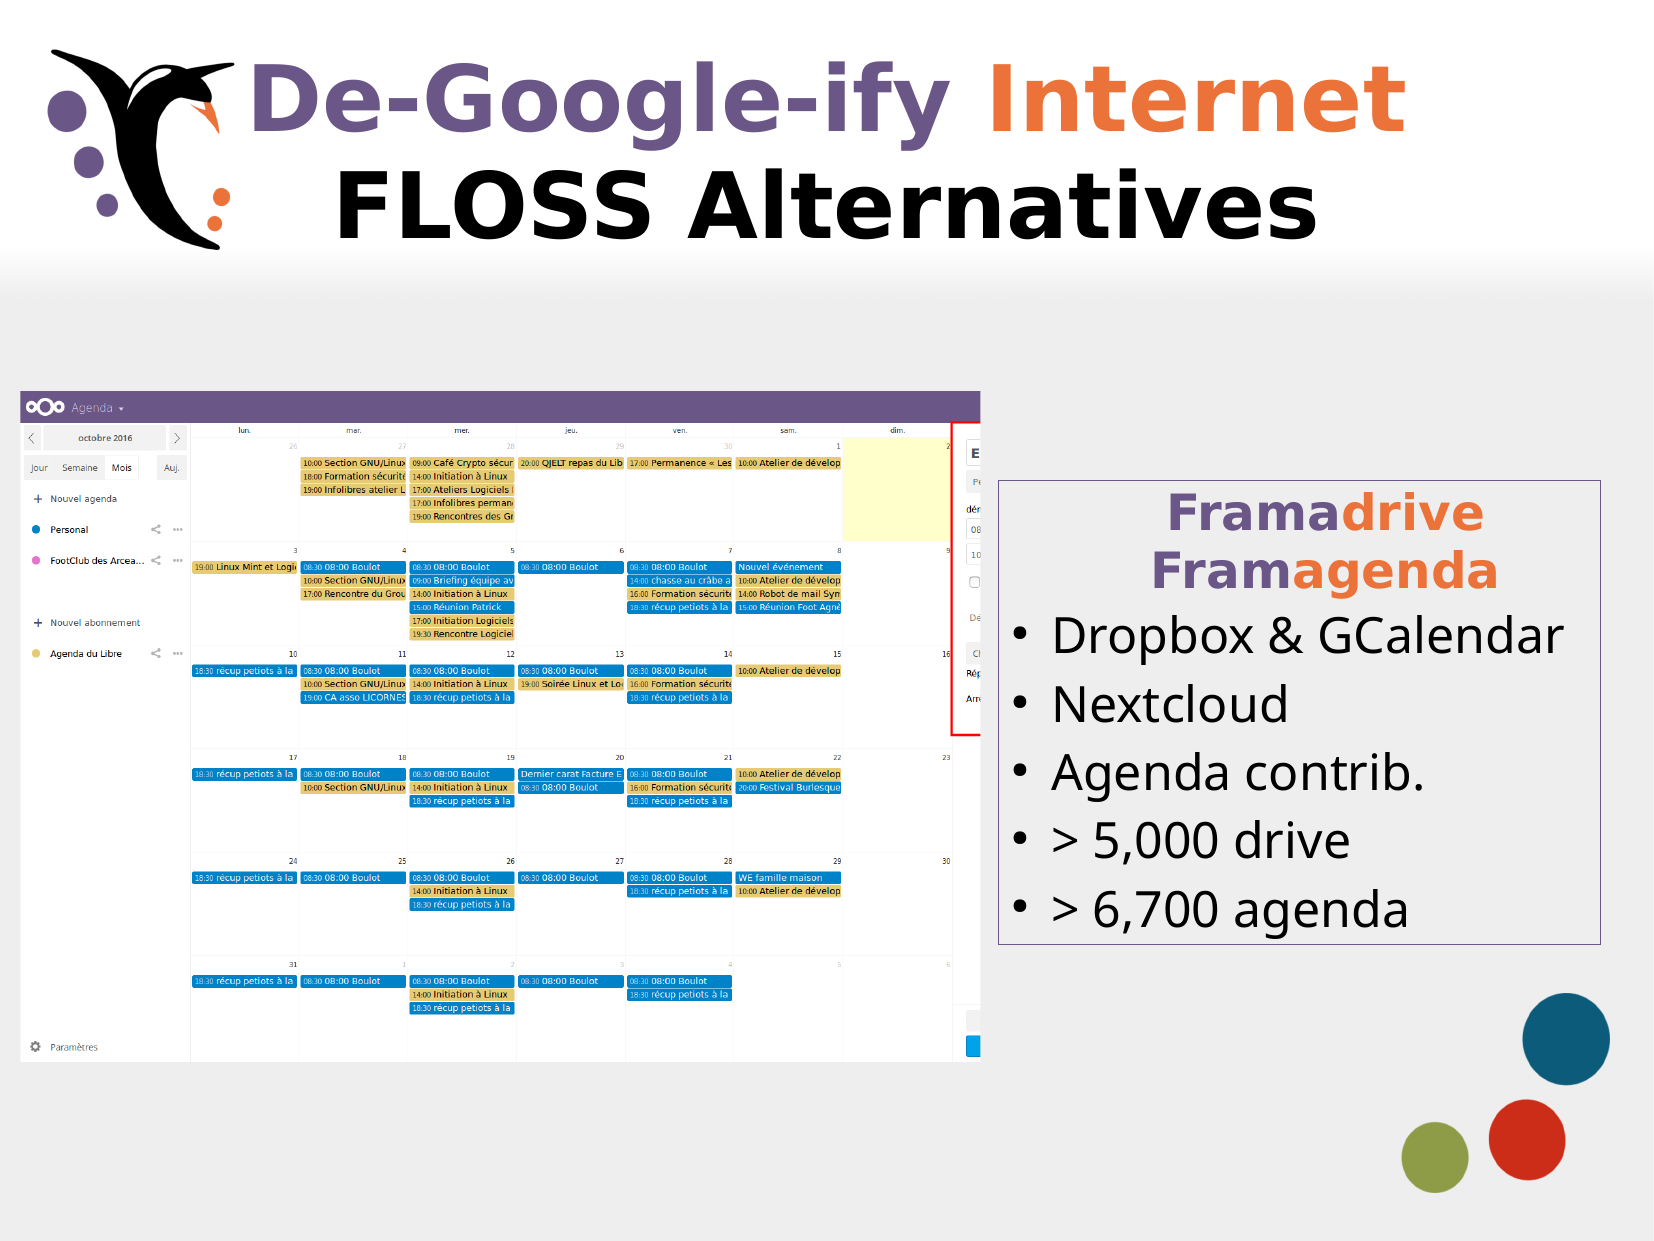

# De-Google-ify Internet FLOSS Alternatives
Framadrive
Framagenda
Dropbox & GCalendar
Nextcloud
Agenda contrib.
> 5,000 drive
> 6,700 agenda